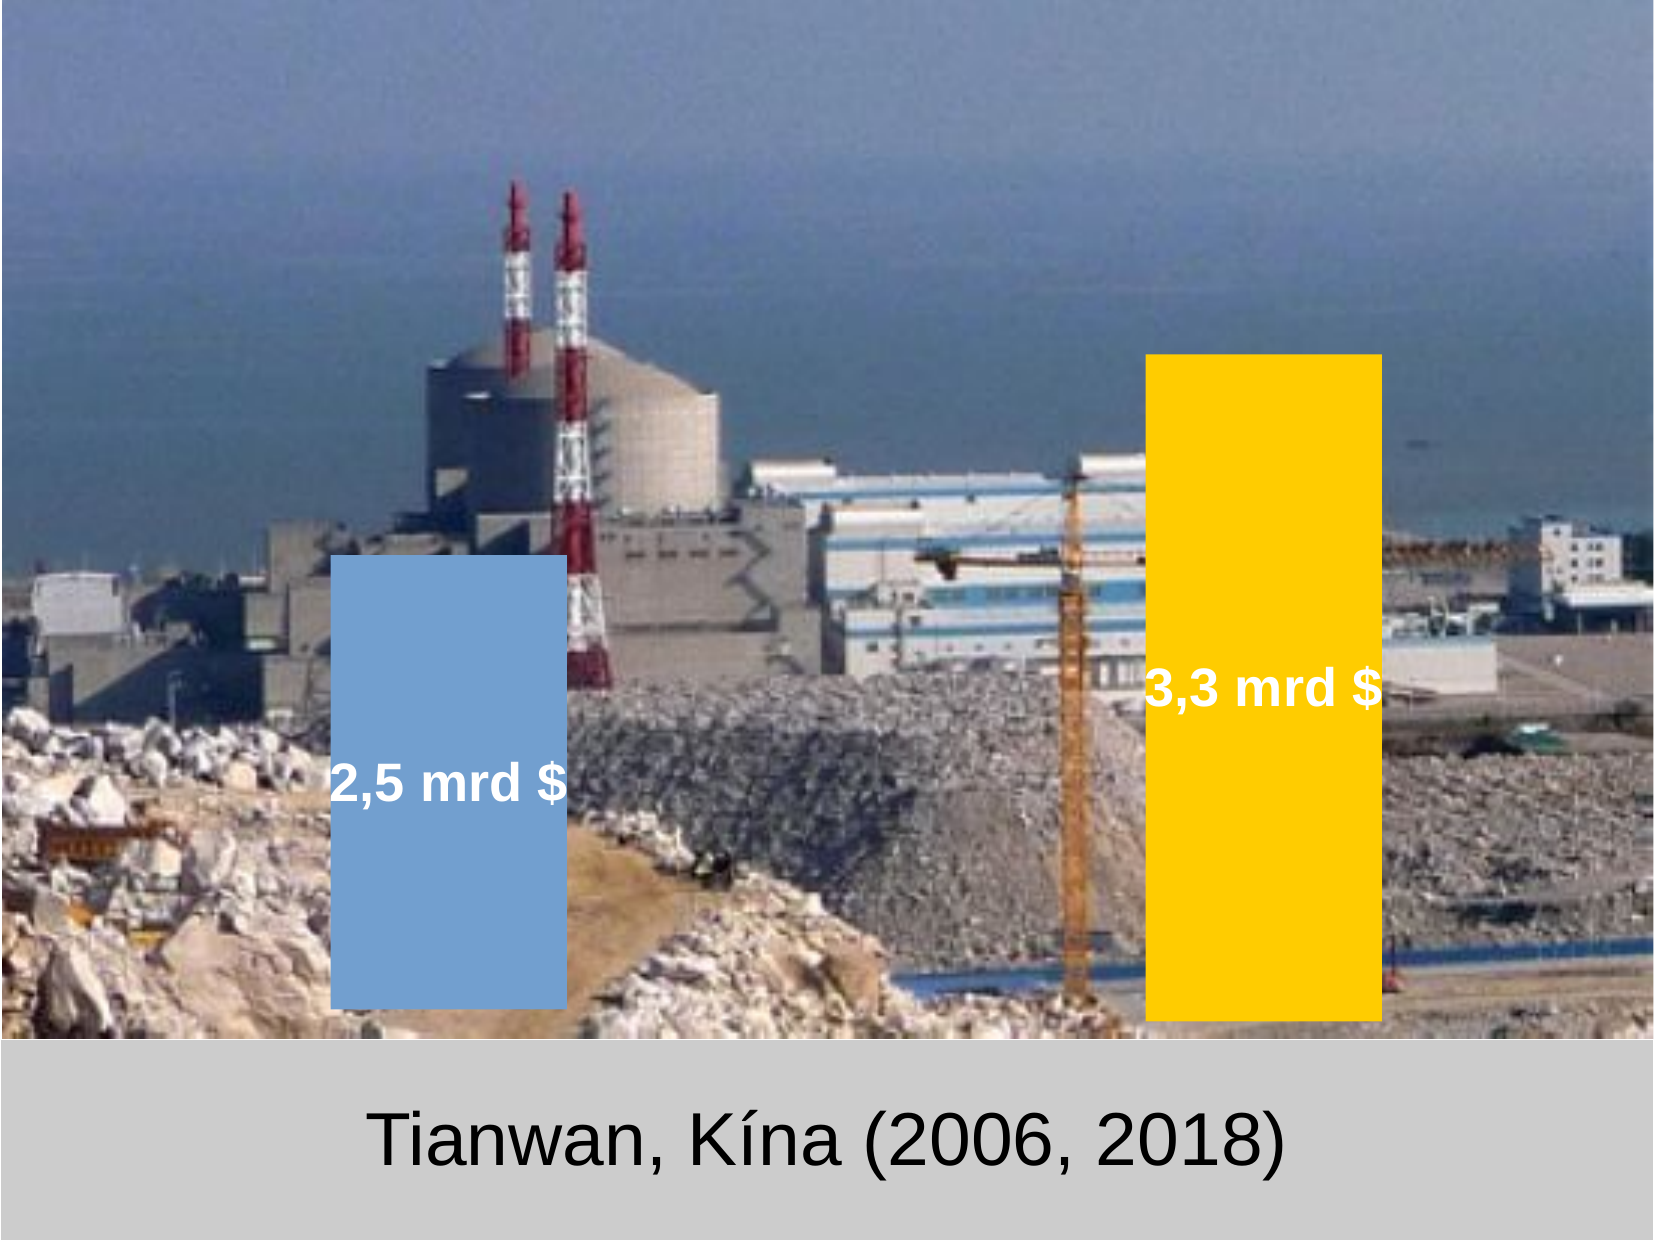

#
3,3 mrd $
2,5 mrd $
Tianwan, Kína (2006, 2018)